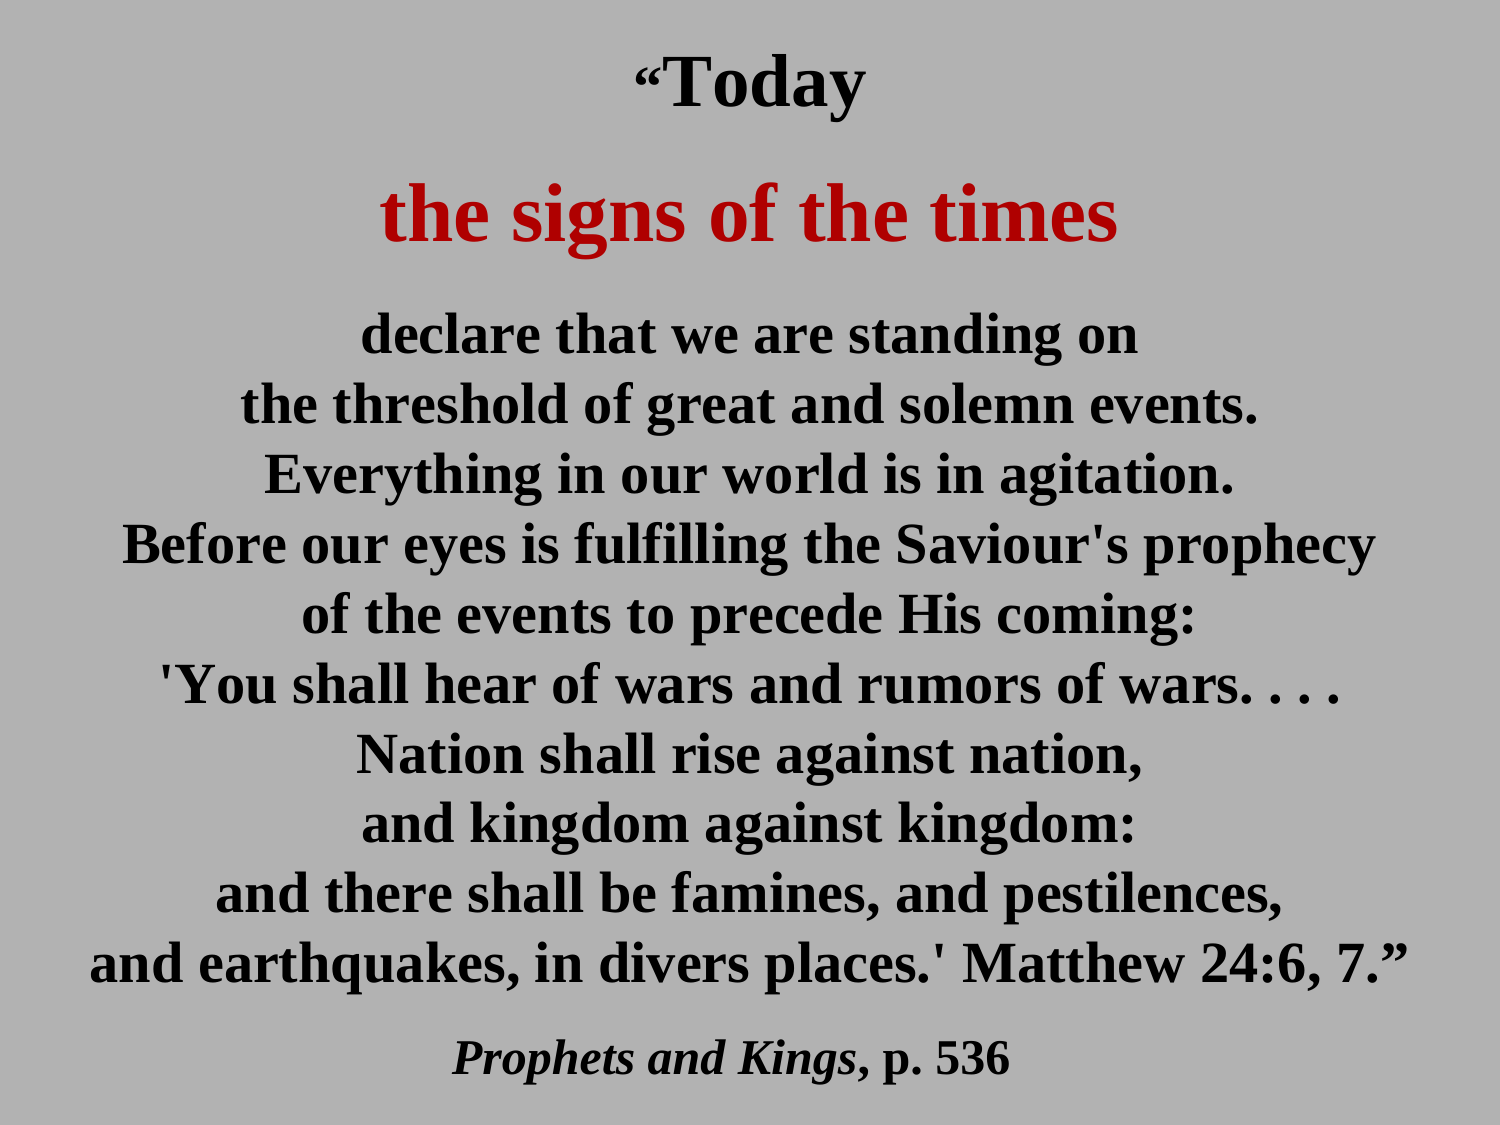

“Today
the signs of the times
declare that we are standing on
the threshold of great and solemn events.
Everything in our world is in agitation.
Before our eyes is fulfilling the Saviour's prophecy
of the events to precede His coming:
'You shall hear of wars and rumors of wars. . . .
Nation shall rise against nation,
and kingdom against kingdom:
and there shall be famines, and pestilences,
and earthquakes, in divers places.' Matthew 24:6, 7.”
Prophets and Kings, p. 536